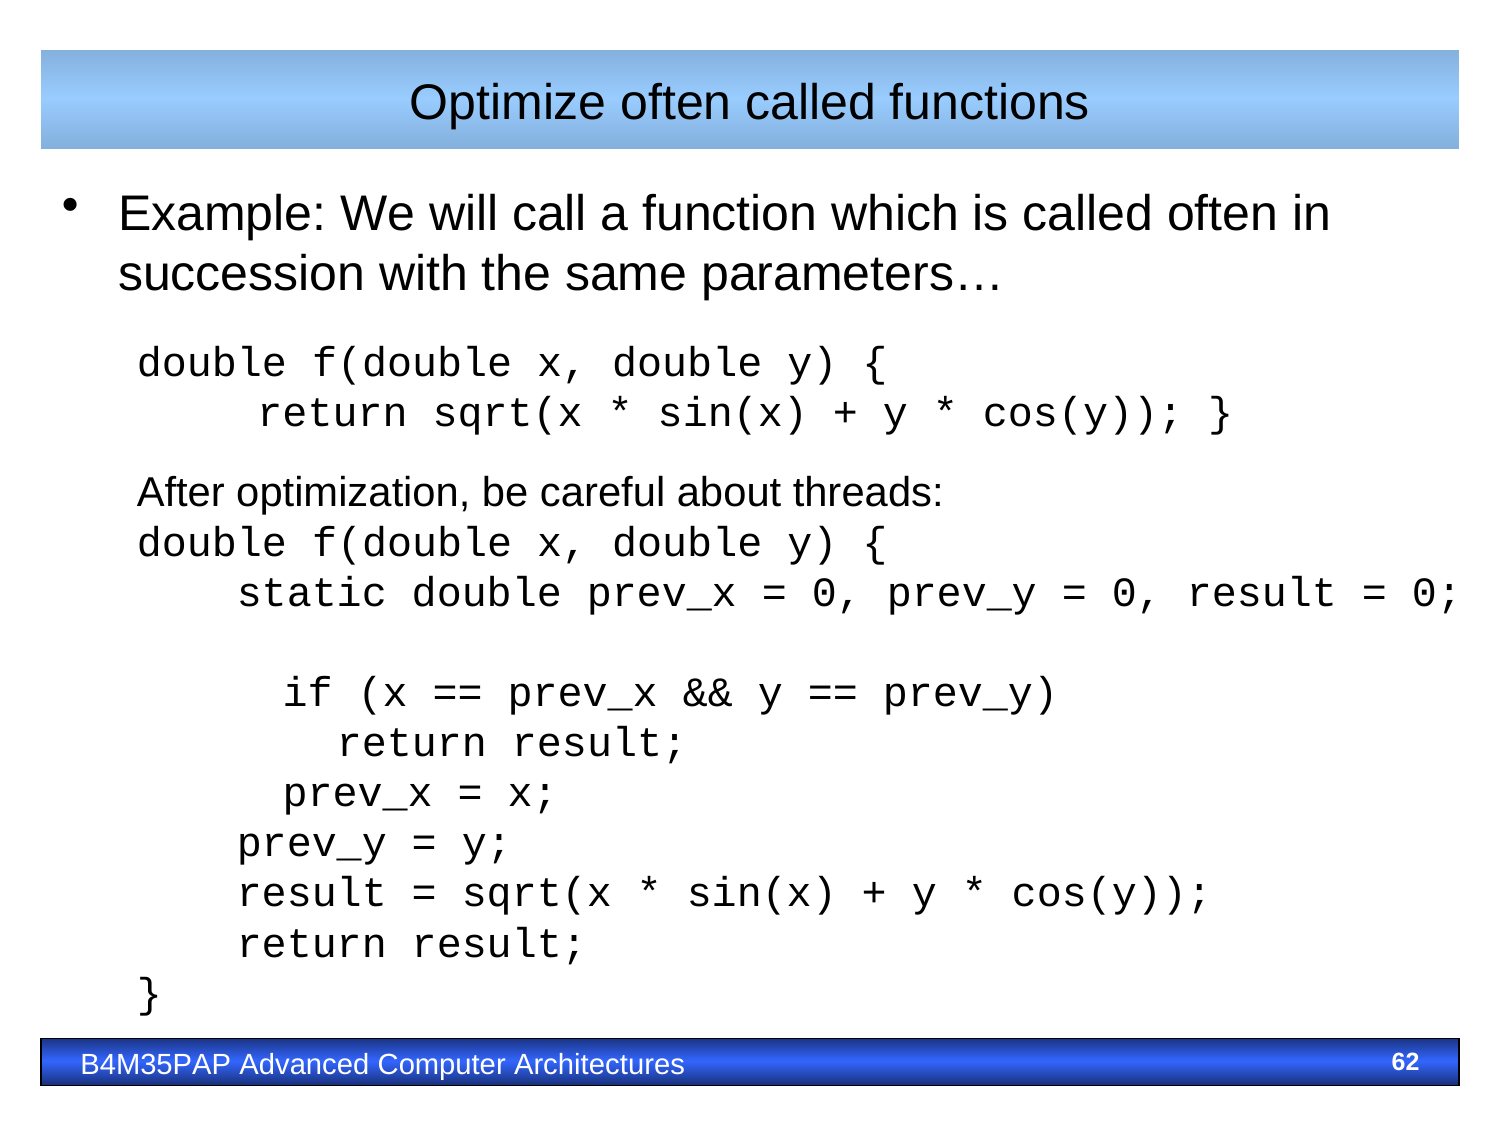

# Optimize often called functions
Example: We will call a function which is called often in succession with the same parameters…
double f(double x, double y) {
		return sqrt(x * sin(x) + y * cos(y)); }
After optimization, be careful about threads:
double f(double x, double y) {
 static double prev_x = 0, prev_y = 0, result = 0;
		 if (x == prev_x && y == prev_y)
 return result;
		 prev_x = x;
 prev_y = y;
 result = sqrt(x * sin(x) + y * cos(y));
 return result;
}